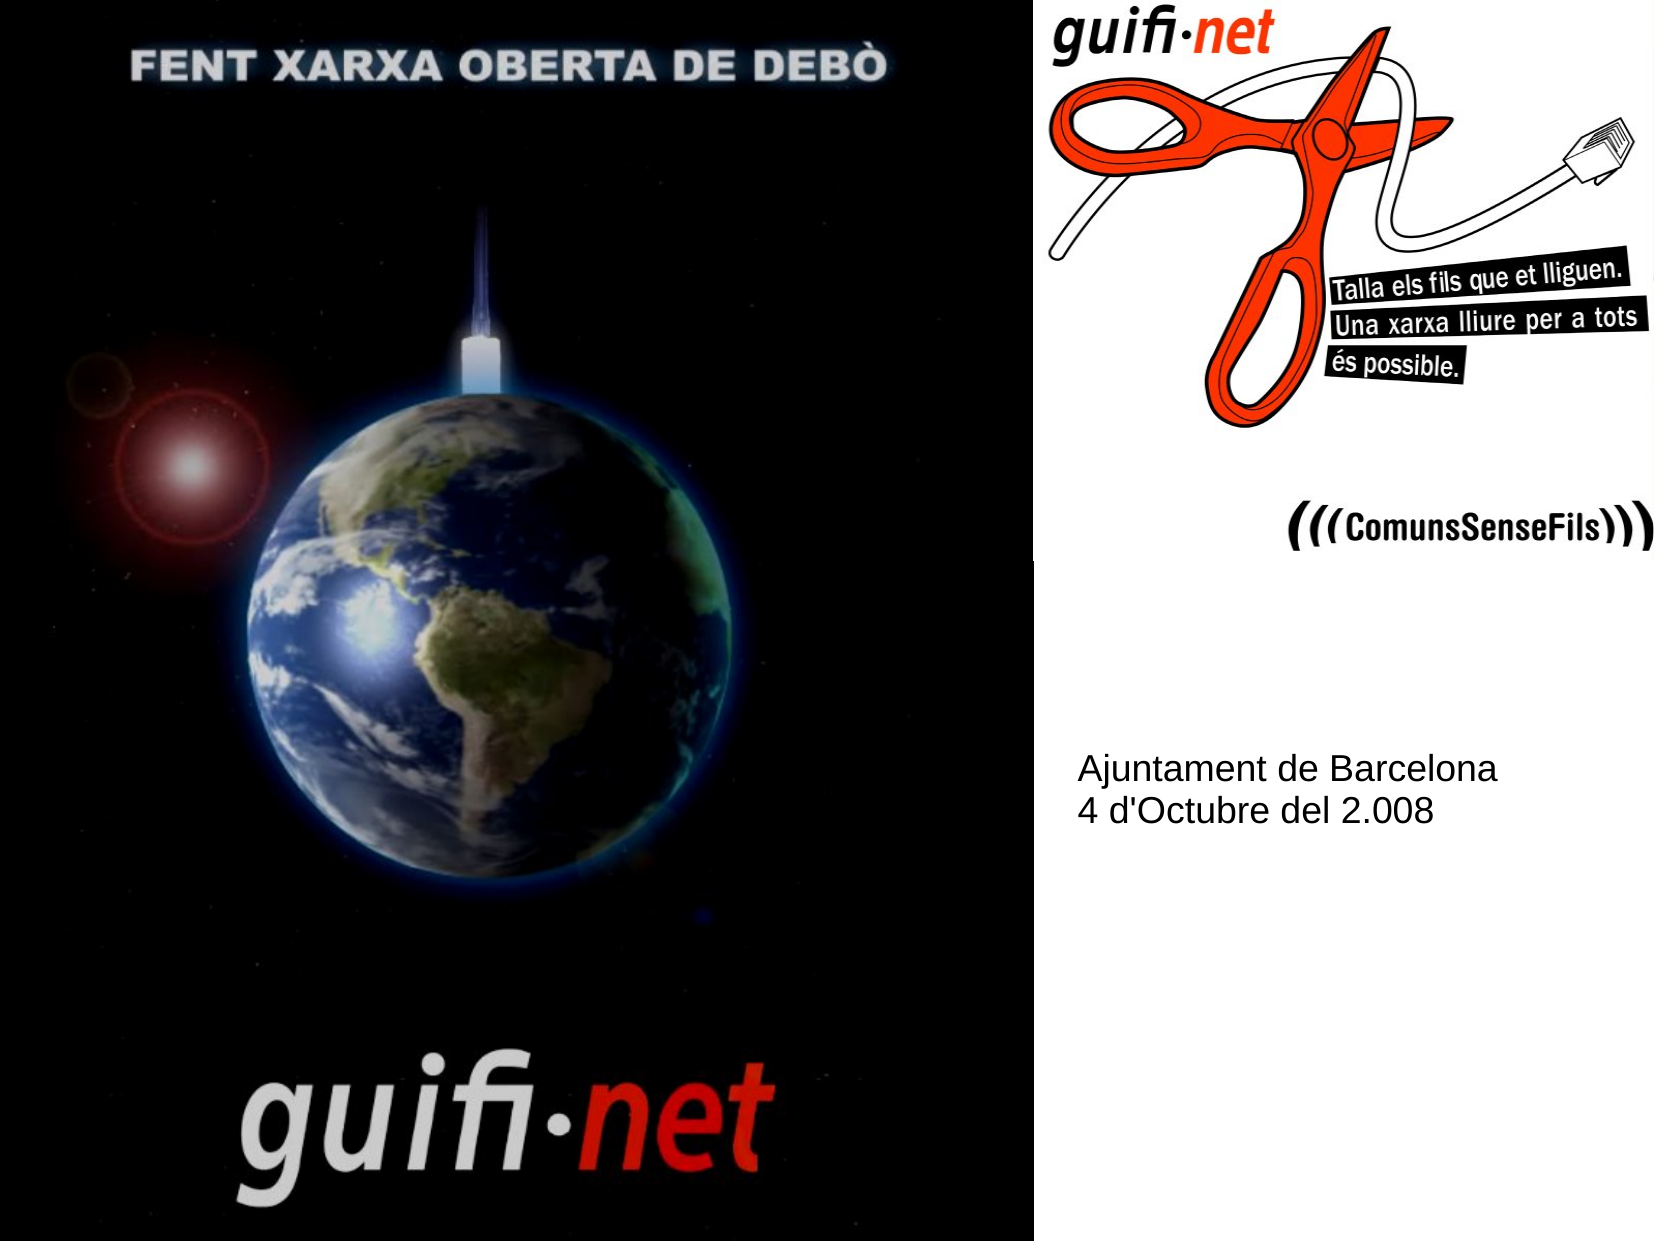

Ajuntament de Barcelona
4 d'Octubre del 2.008